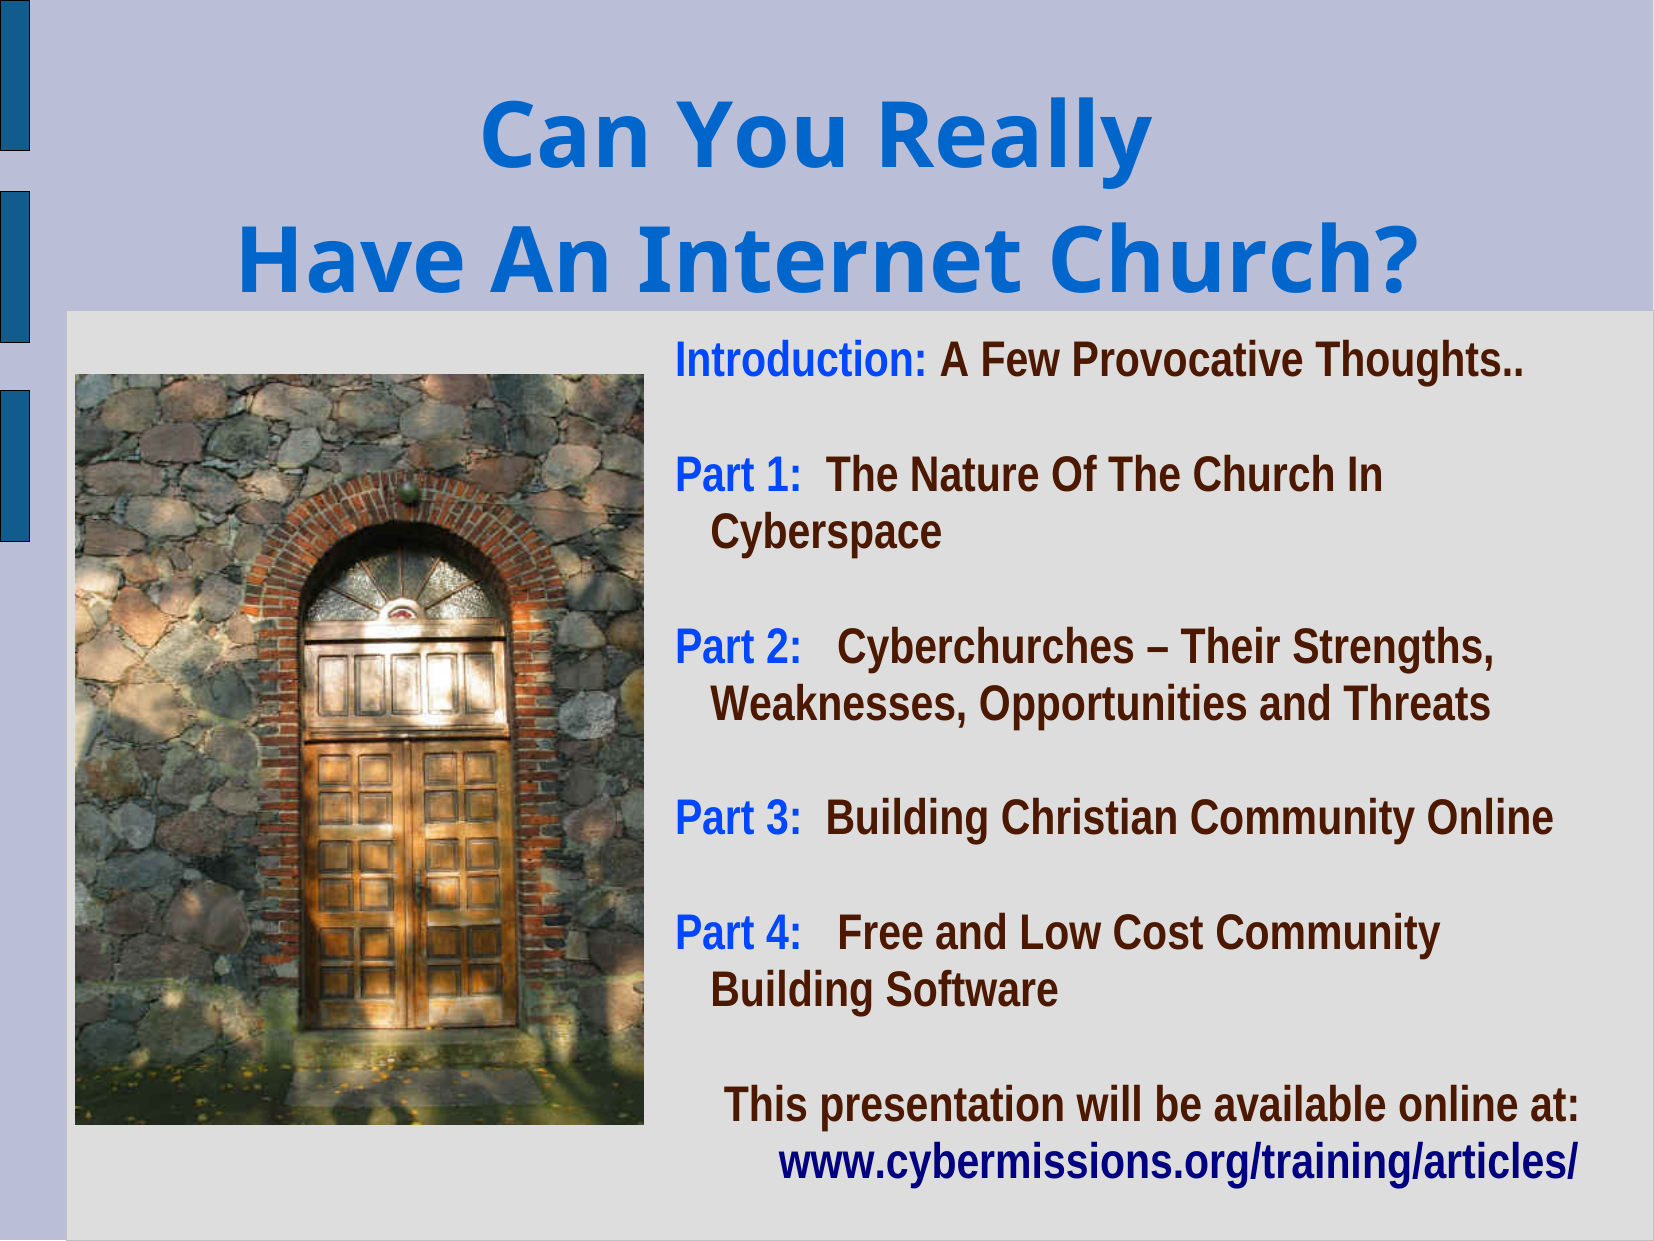

# Can You Really Have An Internet Church?
Introduction: A Few Provocative Thoughts..
Part 1: The Nature Of The Church In Cyberspace
Part 2: Cyberchurches – Their Strengths, Weaknesses, Opportunities and Threats
Part 3: Building Christian Community Online
Part 4: Free and Low Cost Community Building Software
This presentation will be available online at:www.cybermissions.org/training/articles/